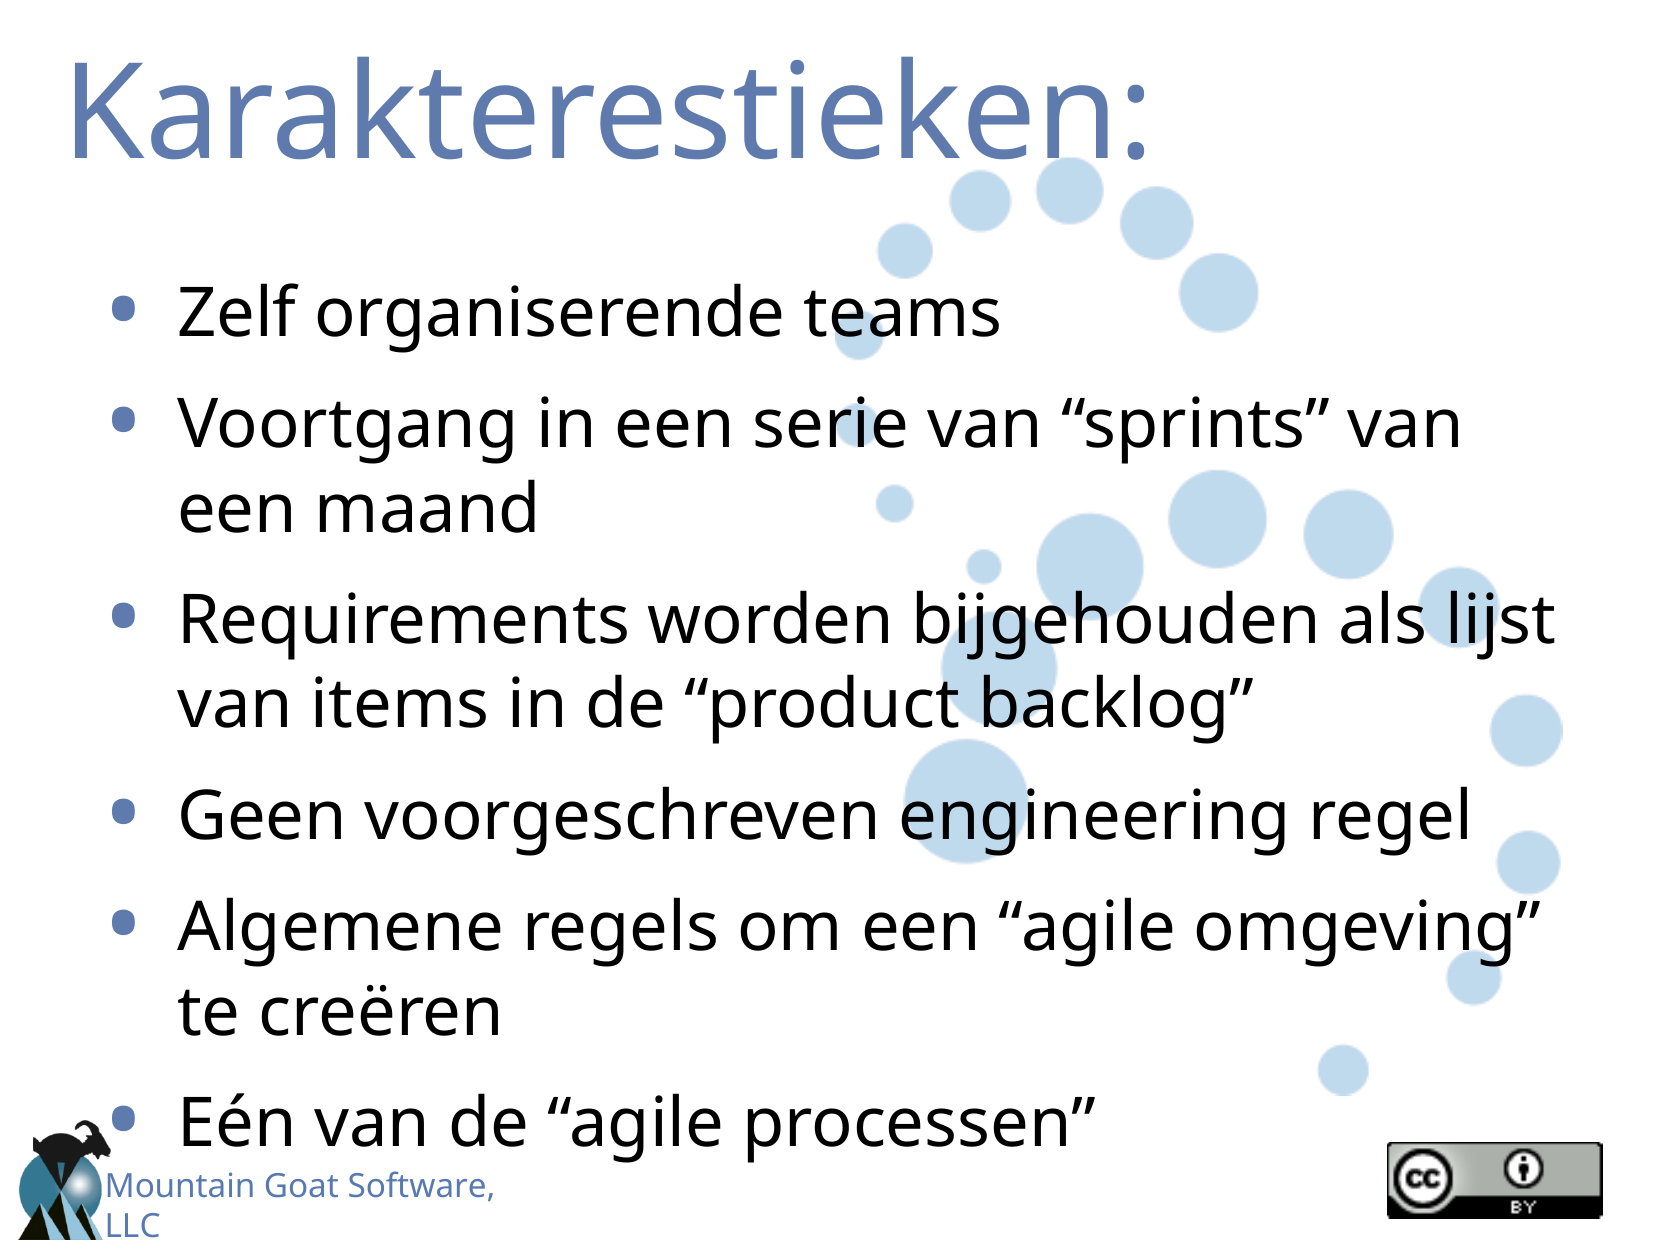

# Karakterestieken:
Zelf organiserende teams
Voortgang in een serie van “sprints” van een maand
Requirements worden bijgehouden als lijst van items in de “product backlog”
Geen voorgeschreven engineering regel
Algemene regels om een “agile omgeving” te creëren
Eén van de “agile processen”